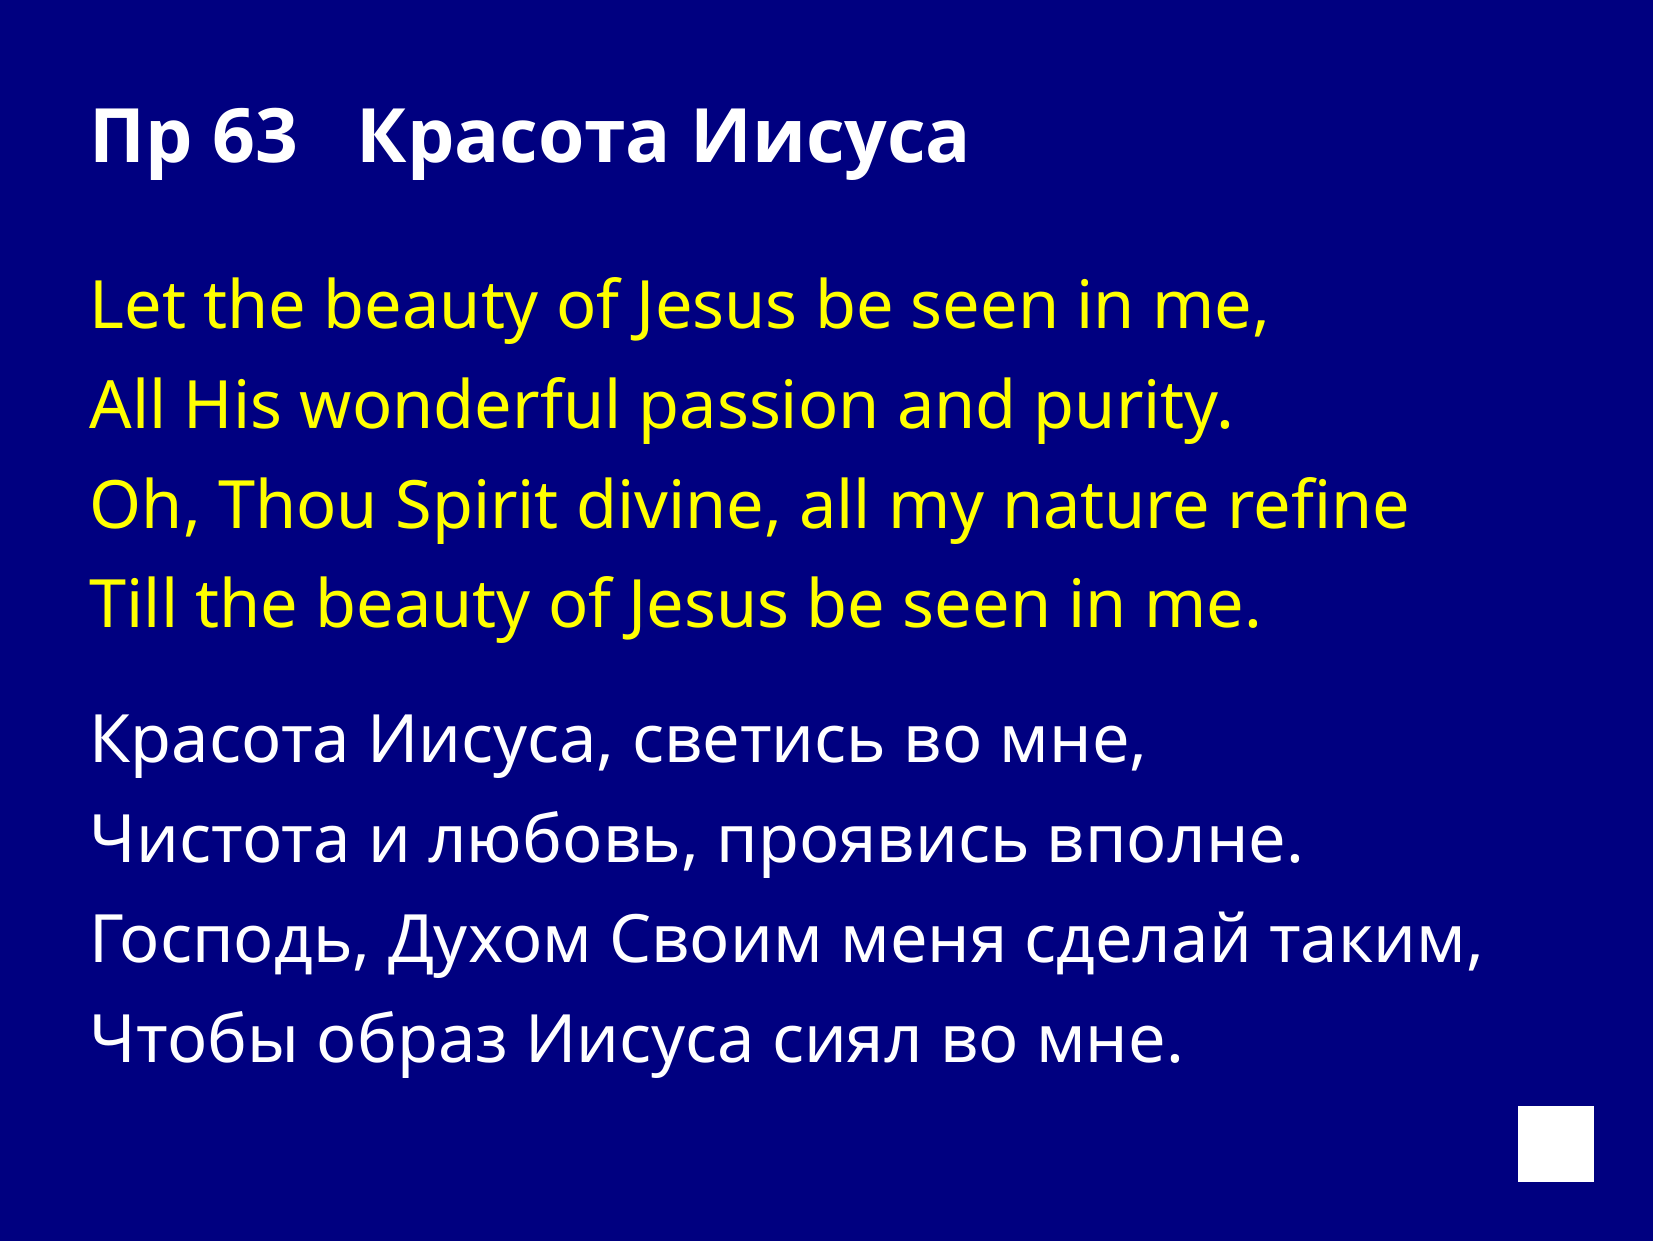

Пр 63 Красота Иисуса
Let the beauty of Jesus be seen in me,
All His wonderful passion and purity.
Oh, Thou Spirit divine, all my nature refine
Till the beauty of Jesus be seen in me.
Красота Иисуса, светись во мне,
Чистота и любовь, проявись вполне.
Господь, Духом Своим меня сделай таким,
Чтобы образ Иисуса сиял во мне.